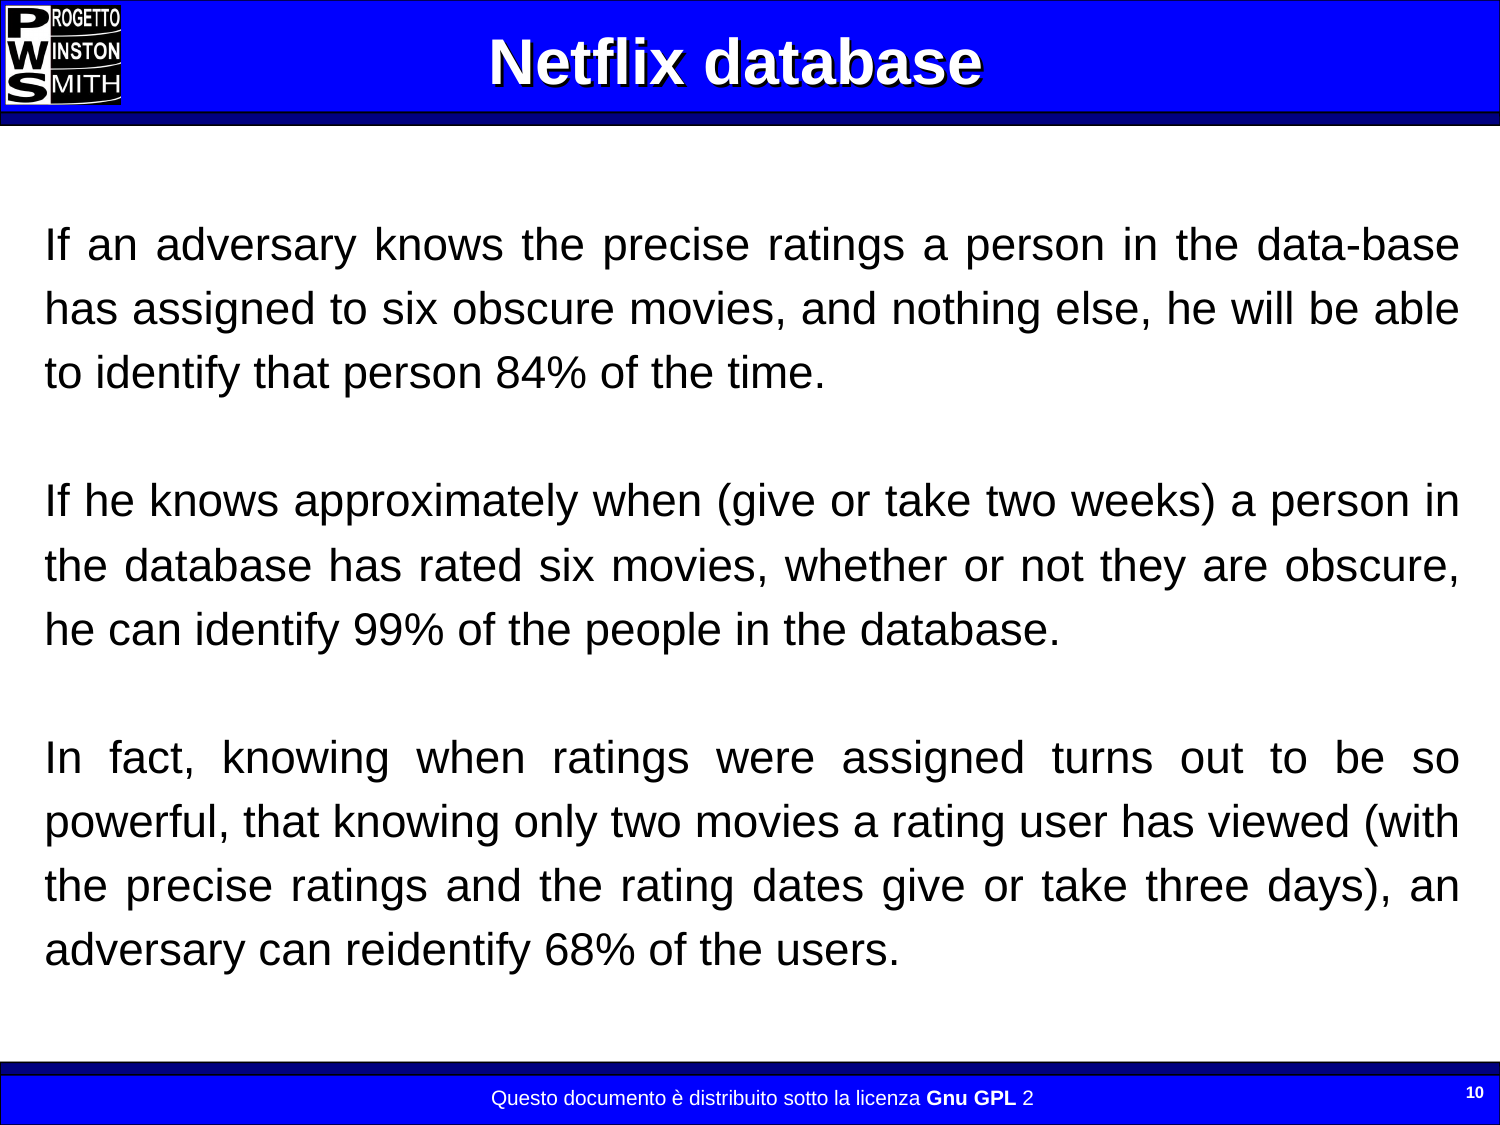

Netflix database
If an adversary knows the precise ratings a person in the data-base has assigned to six obscure movies, and nothing else, he will be able to identify that person 84% of the time.
If he knows approximately when (give or take two weeks) a person in the database has rated six movies, whether or not they are obscure, he can identify 99% of the people in the database.
In fact, knowing when ratings were assigned turns out to be so powerful, that knowing only two movies a rating user has viewed (with the precise ratings and the rating dates give or take three days), an adversary can reidentify 68% of the users.